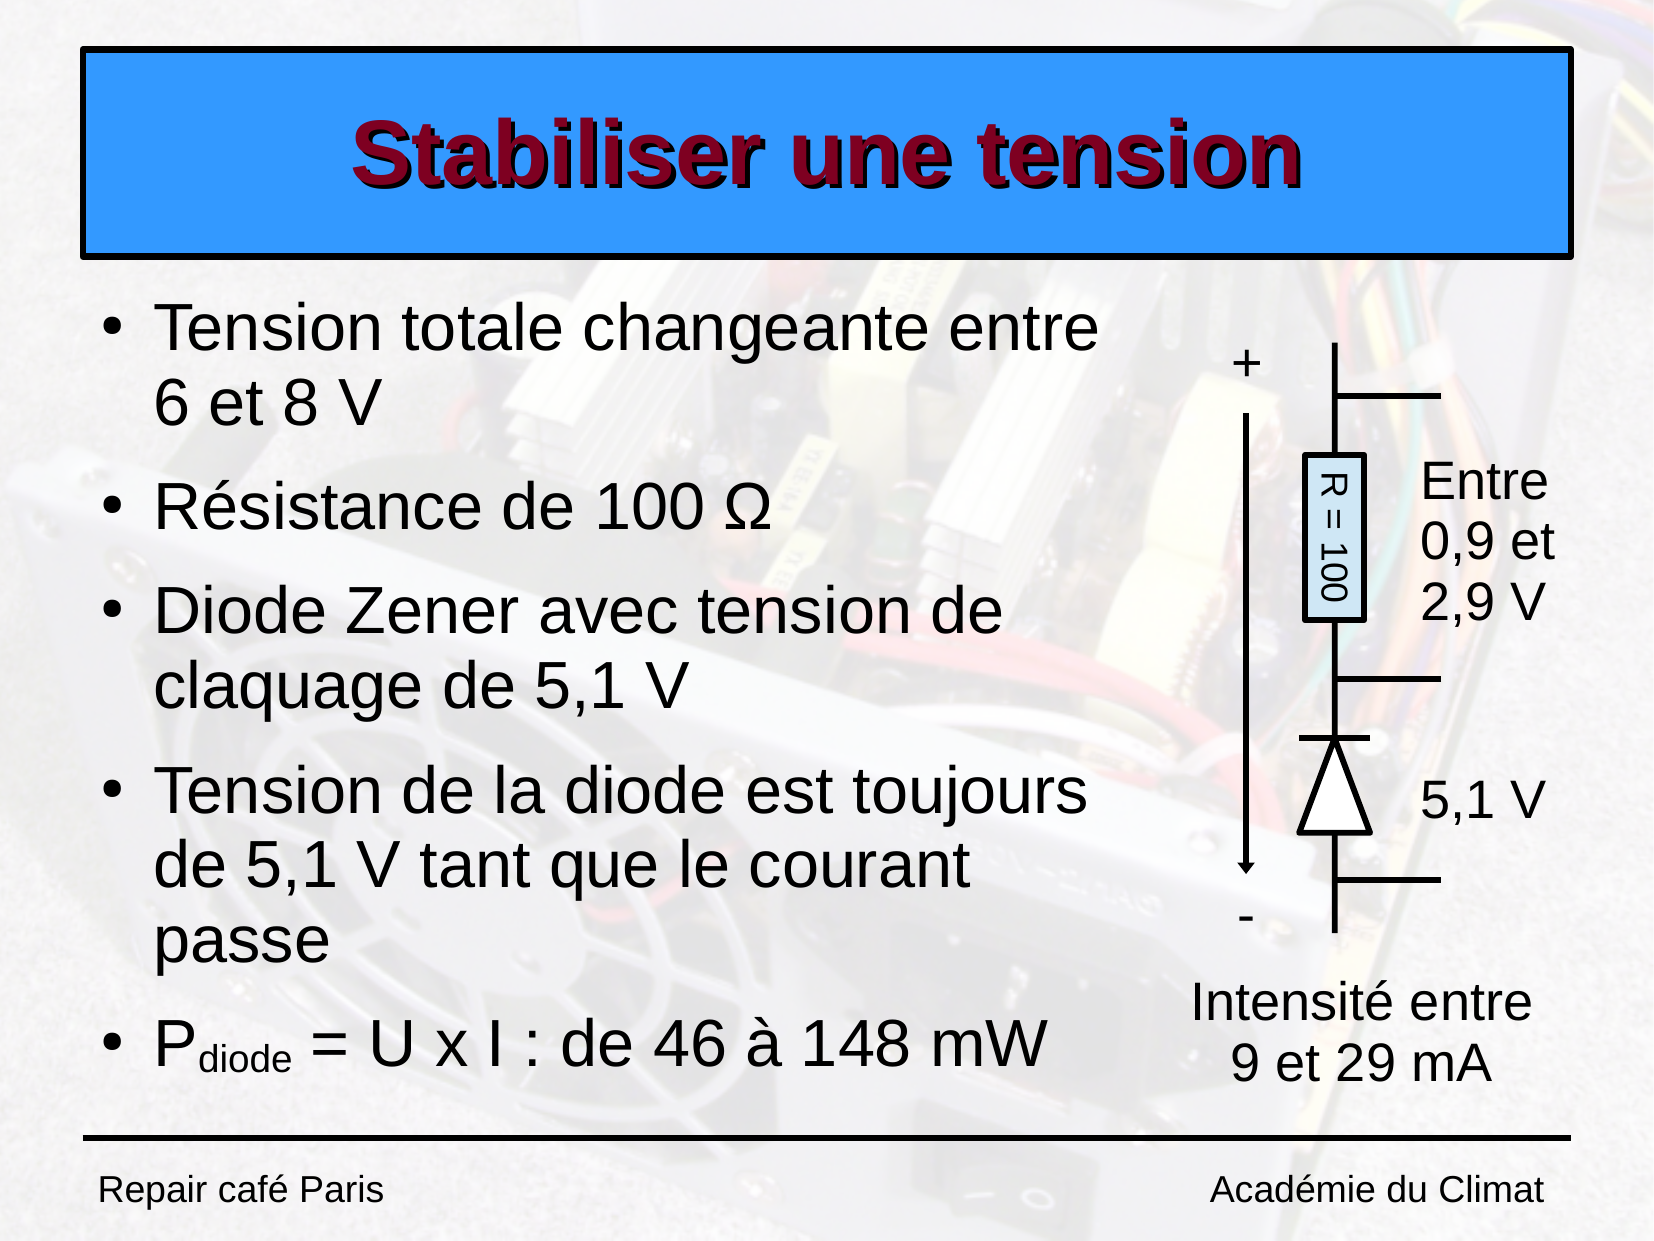

# Stabiliser une tension
Tension totale changeante entre 6 et 8 V
Résistance de 100 Ω
Diode Zener avec tension de claquage de 5,1 V
Tension de la diode est toujours de 5,1 V tant que le courant passe
Pdiode = U x I : de 46 à 148 mW
+
Entre
0,9 et
2,9 V
R = 100
5,1 V
-
Intensité entre
9 et 29 mA
Repair café Paris	Académie du Climat